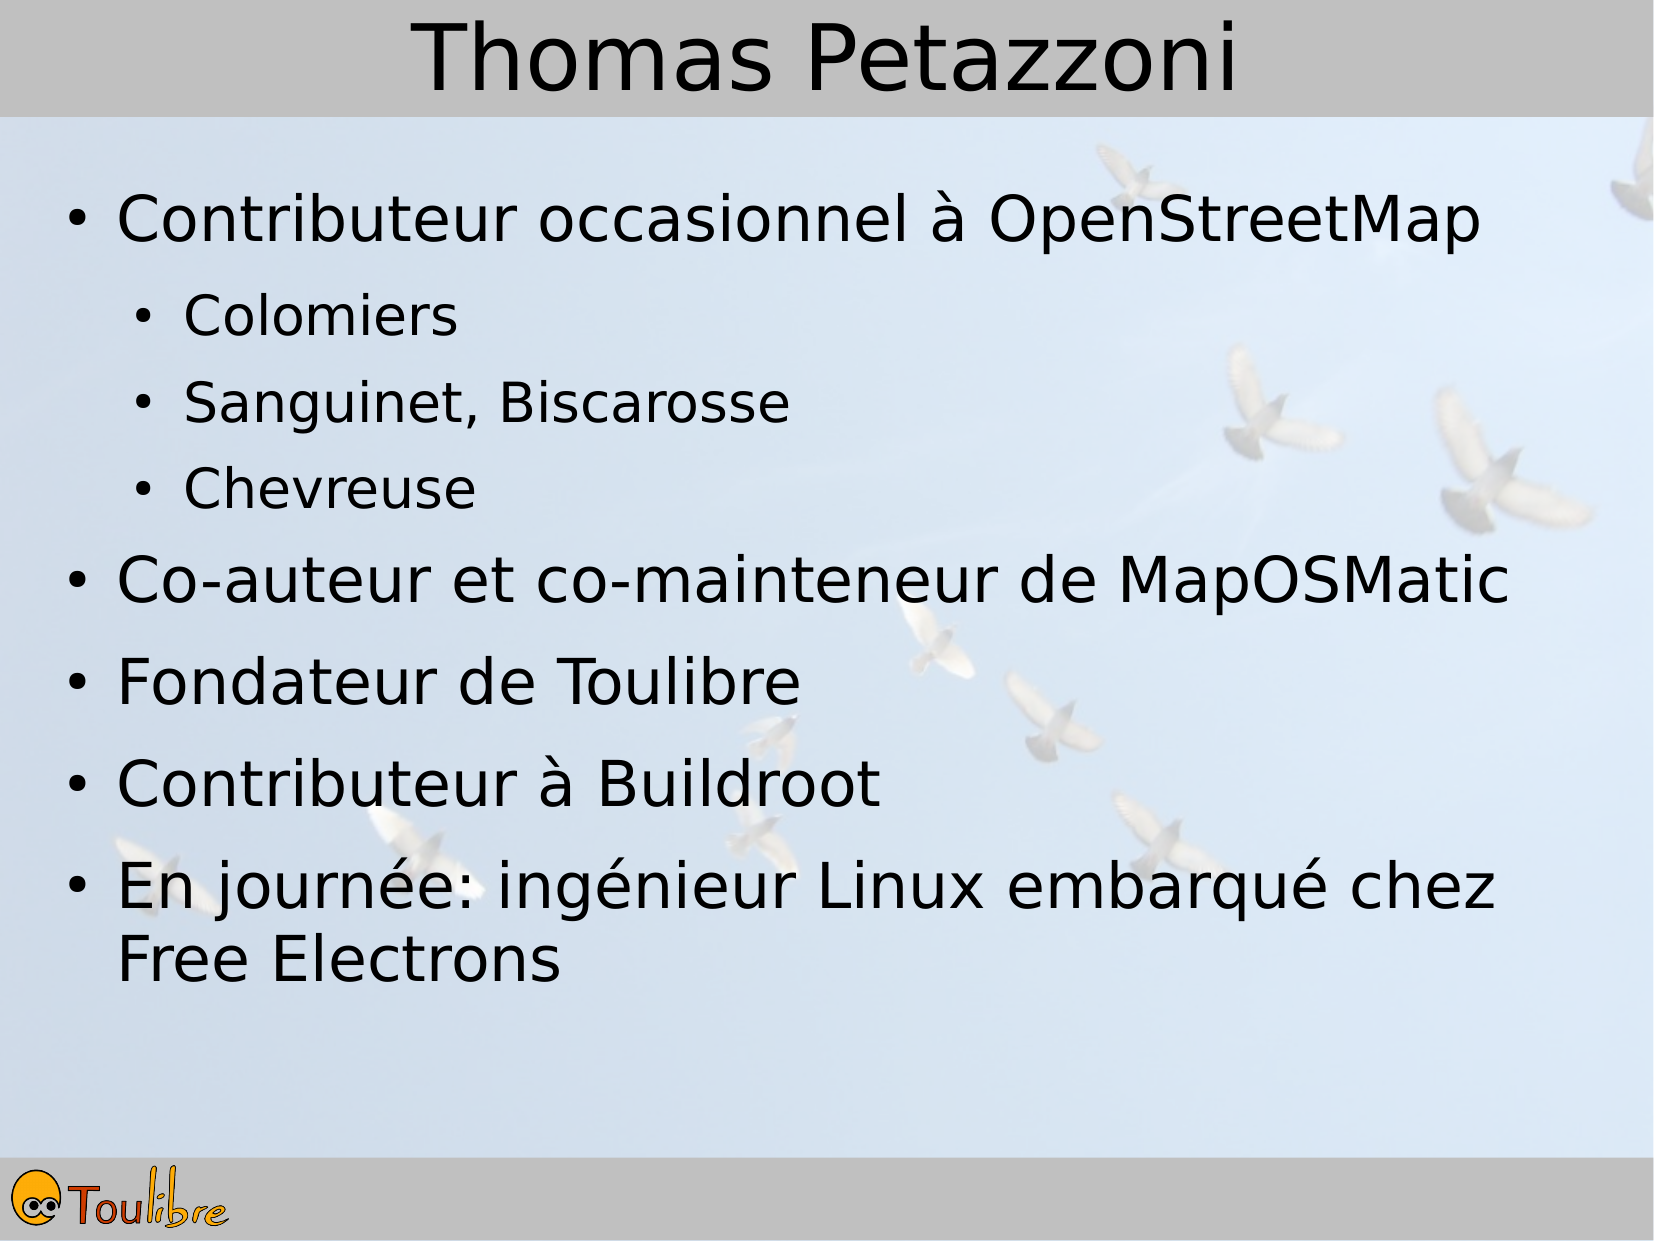

# Thomas Petazzoni
Contributeur occasionnel à OpenStreetMap
Colomiers
Sanguinet, Biscarosse
Chevreuse
Co-auteur et co-mainteneur de MapOSMatic
Fondateur de Toulibre
Contributeur à Buildroot
En journée: ingénieur Linux embarqué chez Free Electrons